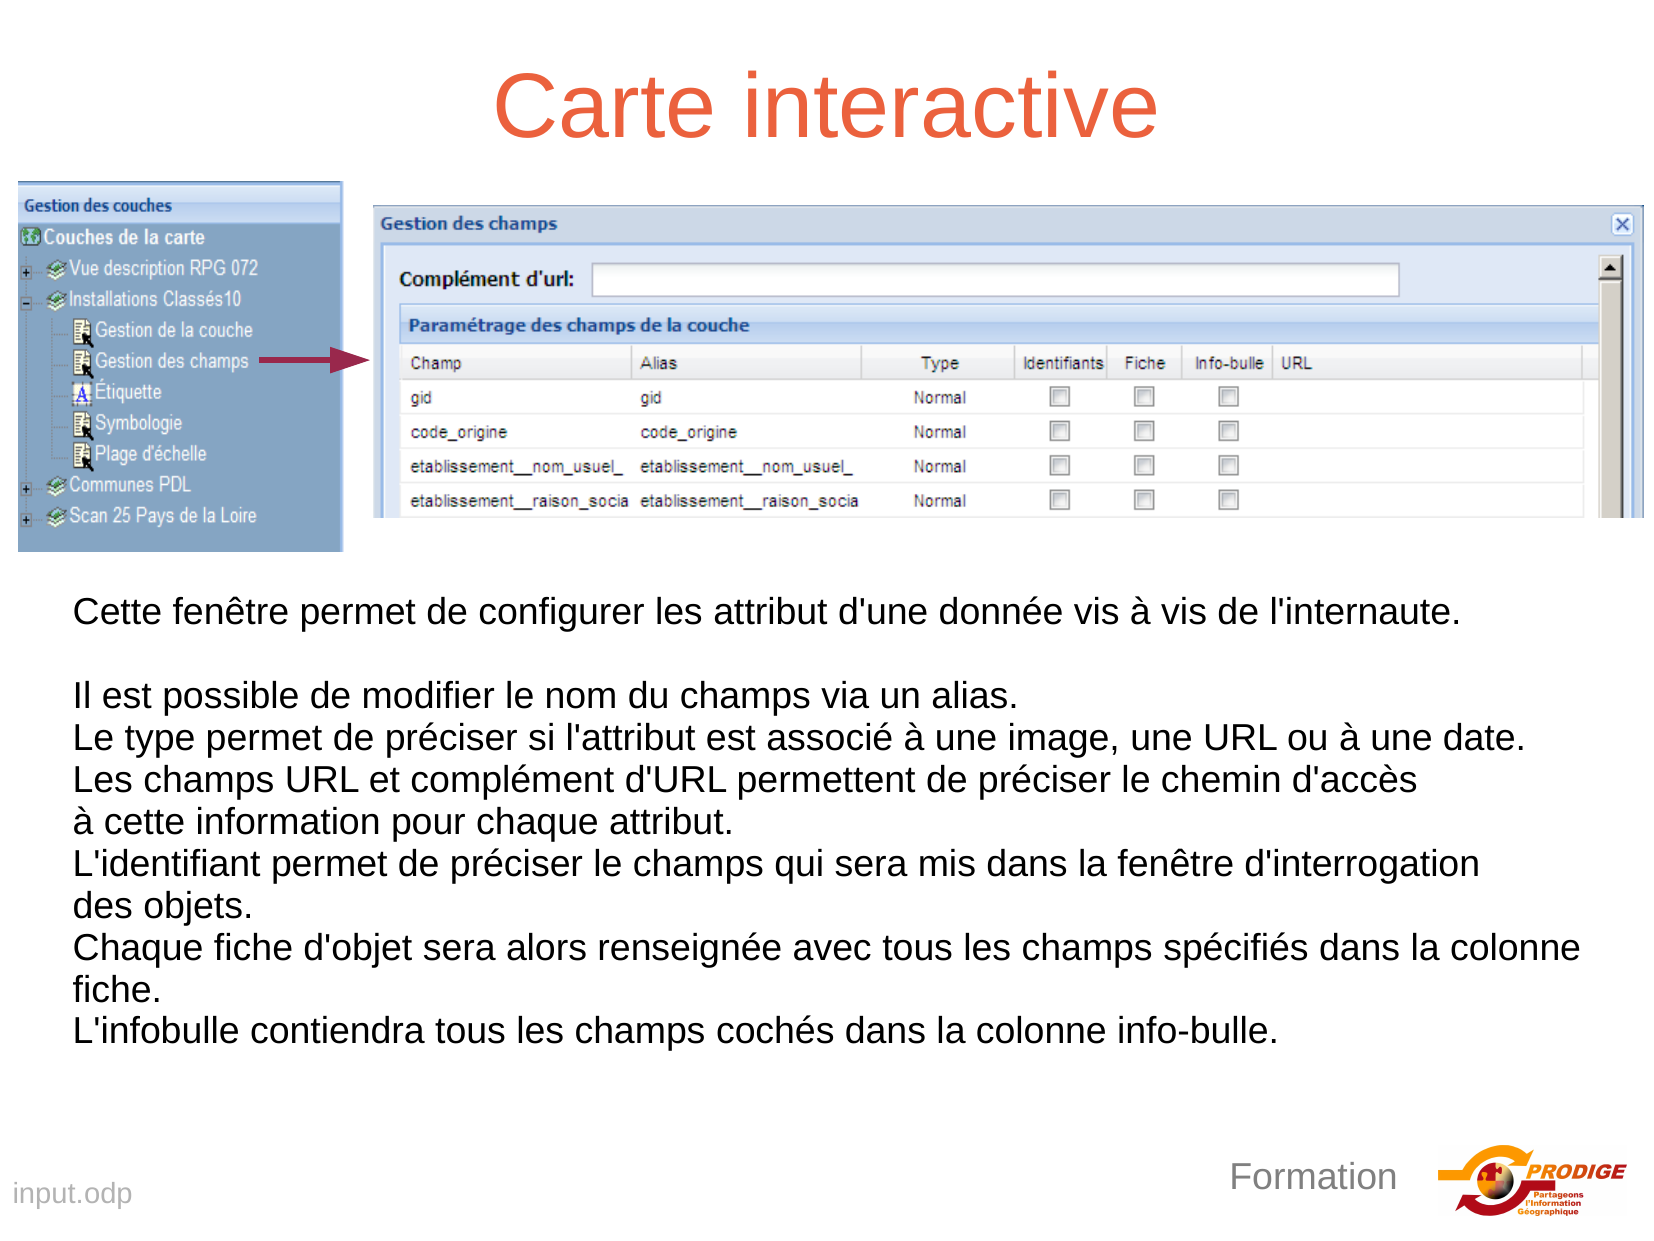

# Carte interactive
Cette fenêtre permet de configurer les attribut d'une donnée vis à vis de l'internaute.
Il est possible de modifier le nom du champs via un alias.
Le type permet de préciser si l'attribut est associé à une image, une URL ou à une date.
Les champs URL et complément d'URL permettent de préciser le chemin d'accès
à cette information pour chaque attribut.
L'identifiant permet de préciser le champs qui sera mis dans la fenêtre d'interrogation
des objets.
Chaque fiche d'objet sera alors renseignée avec tous les champs spécifiés dans la colonne
fiche.
L'infobulle contiendra tous les champs cochés dans la colonne info-bulle.